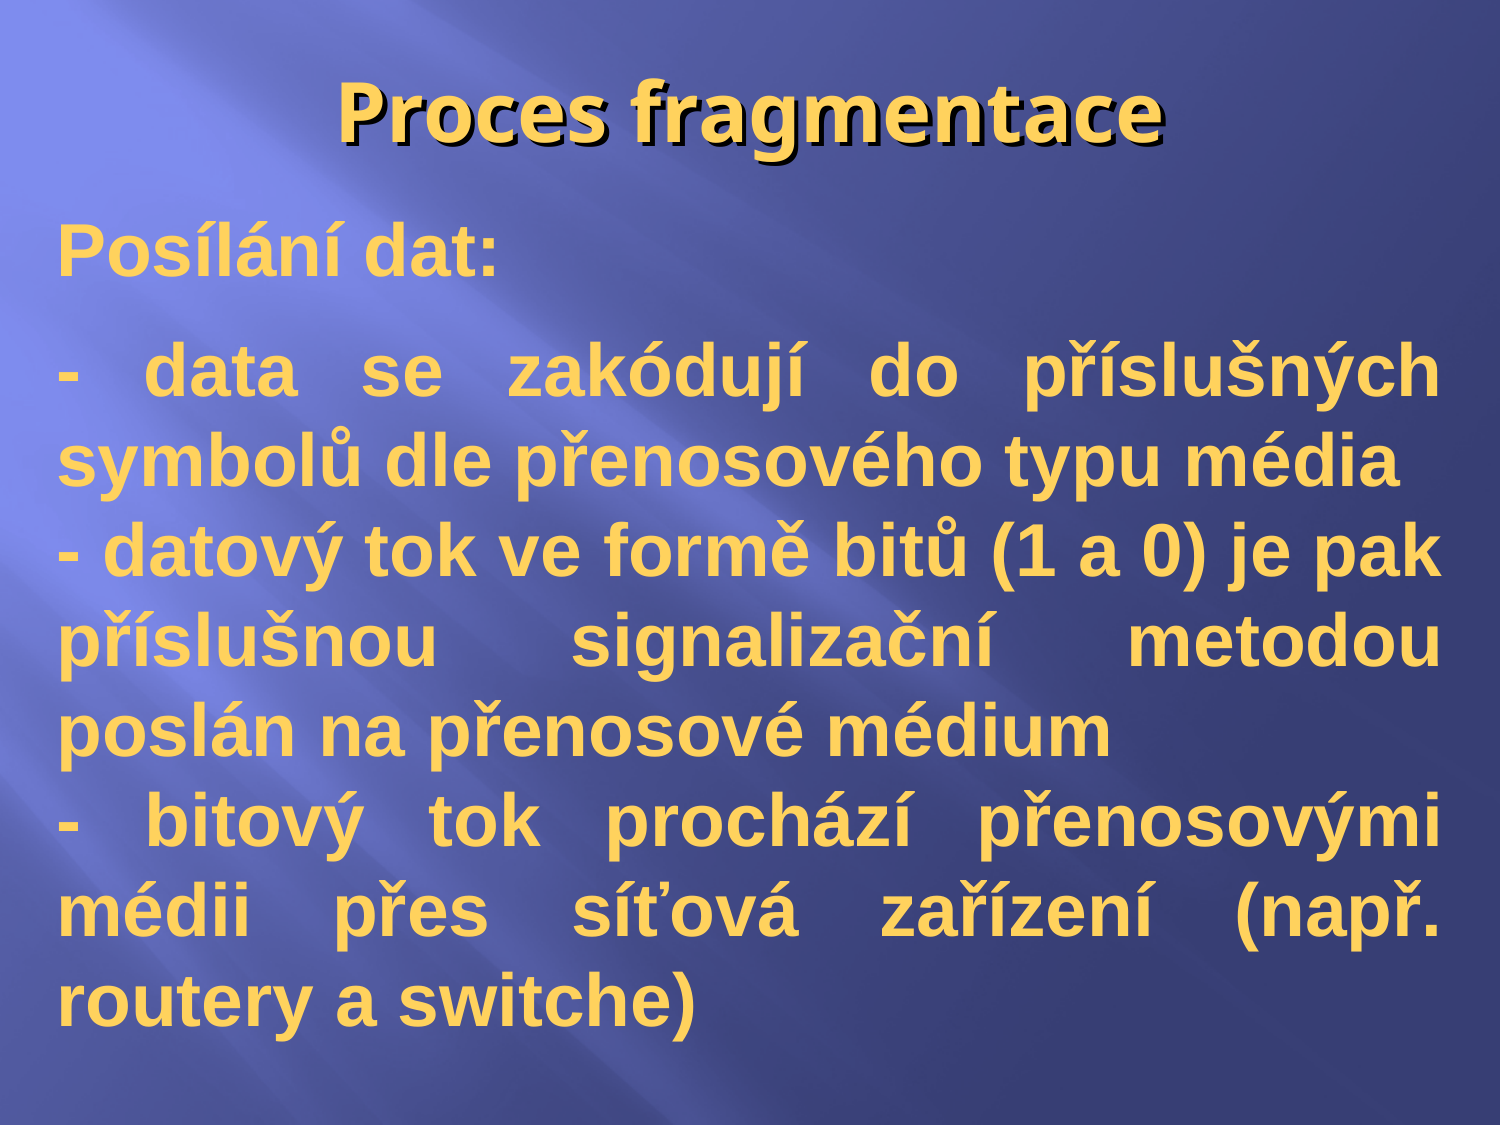

# Proces fragmentace
Posílání dat:
- data se zakódují do příslušných symbolů dle přenosového typu média
- datový tok ve formě bitů (1 a 0) je pak příslušnou signalizační metodou poslán na přenosové médium
- bitový tok prochází přenosovými médii přes síťová zařízení (např. routery a switche)